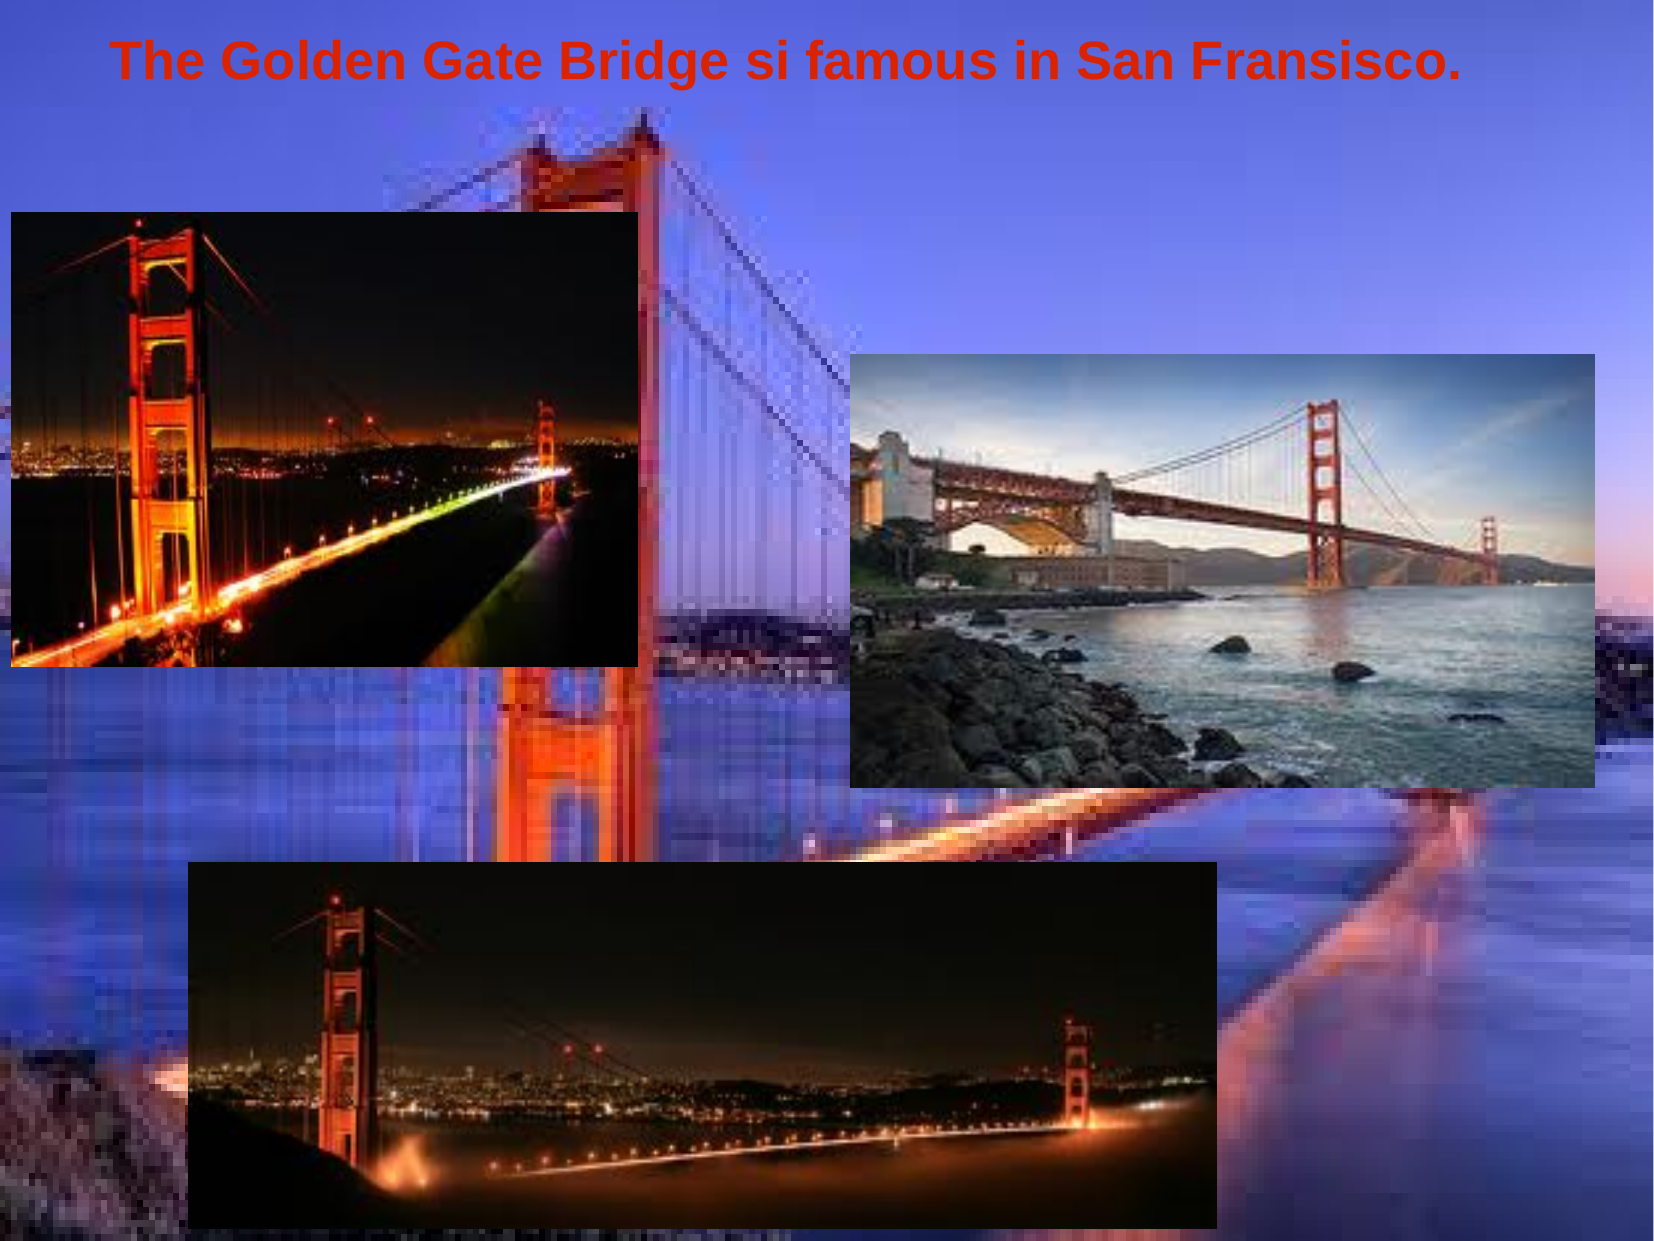

The Golden Gate Bridge si famous in San Fransisco.